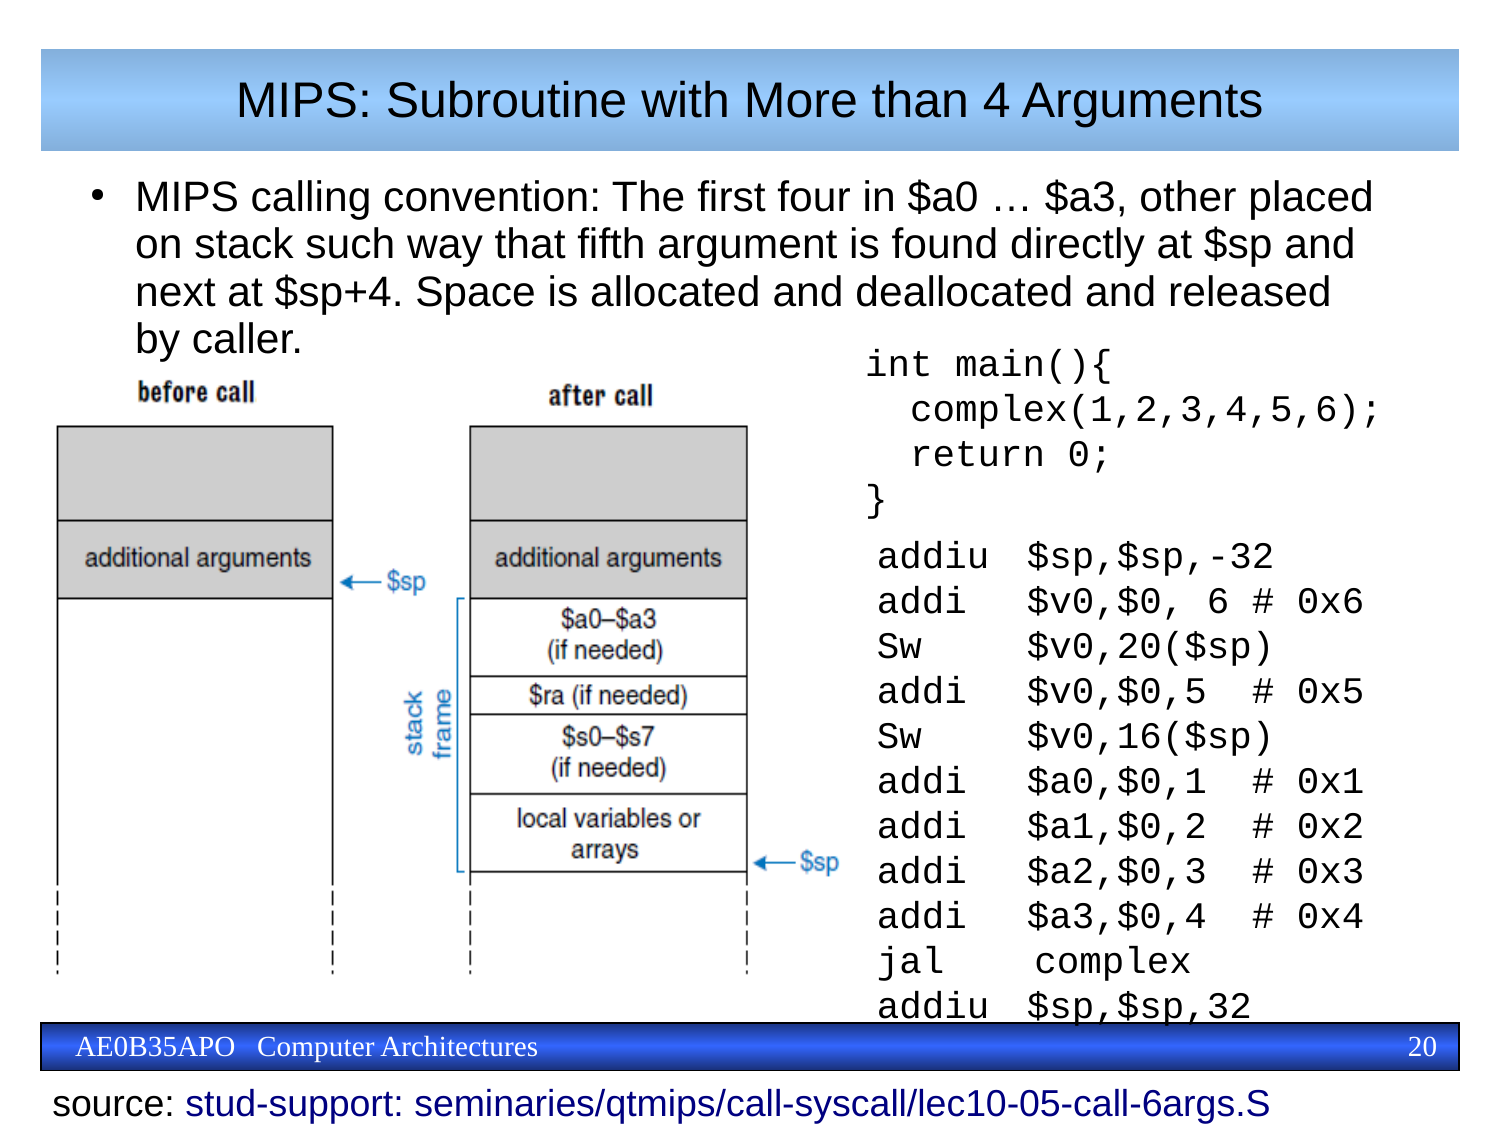

# MIPS: Subroutine with More than 4 Arguments
MIPS calling convention: The first four in $a0 … $a3, other placed on stack such way that fifth argument is found directly at $sp and next at $sp+4. Space is allocated and deallocated and released by caller.
int main(){
 complex(1,2,3,4,5,6);
 return 0;
}
addiu	$sp,$sp,-32
addi	$v0,$0, 6	# 0x6
Sw		$v0,20($sp)
addi	$v0,$0,5	# 0x5
Sw		$v0,16($sp)
addi	$a0,$0,1	# 0x1
addi	$a1,$0,2	# 0x2
addi 	$a2,$0,3	# 0x3
addi	$a3,$0,4	# 0x4
jal complex
addiu	$sp,$sp,32
AE0B35APO Computer Architectures
20
source: stud-support: seminaries/qtmips/call-syscall/lec10-05-call-6args.S